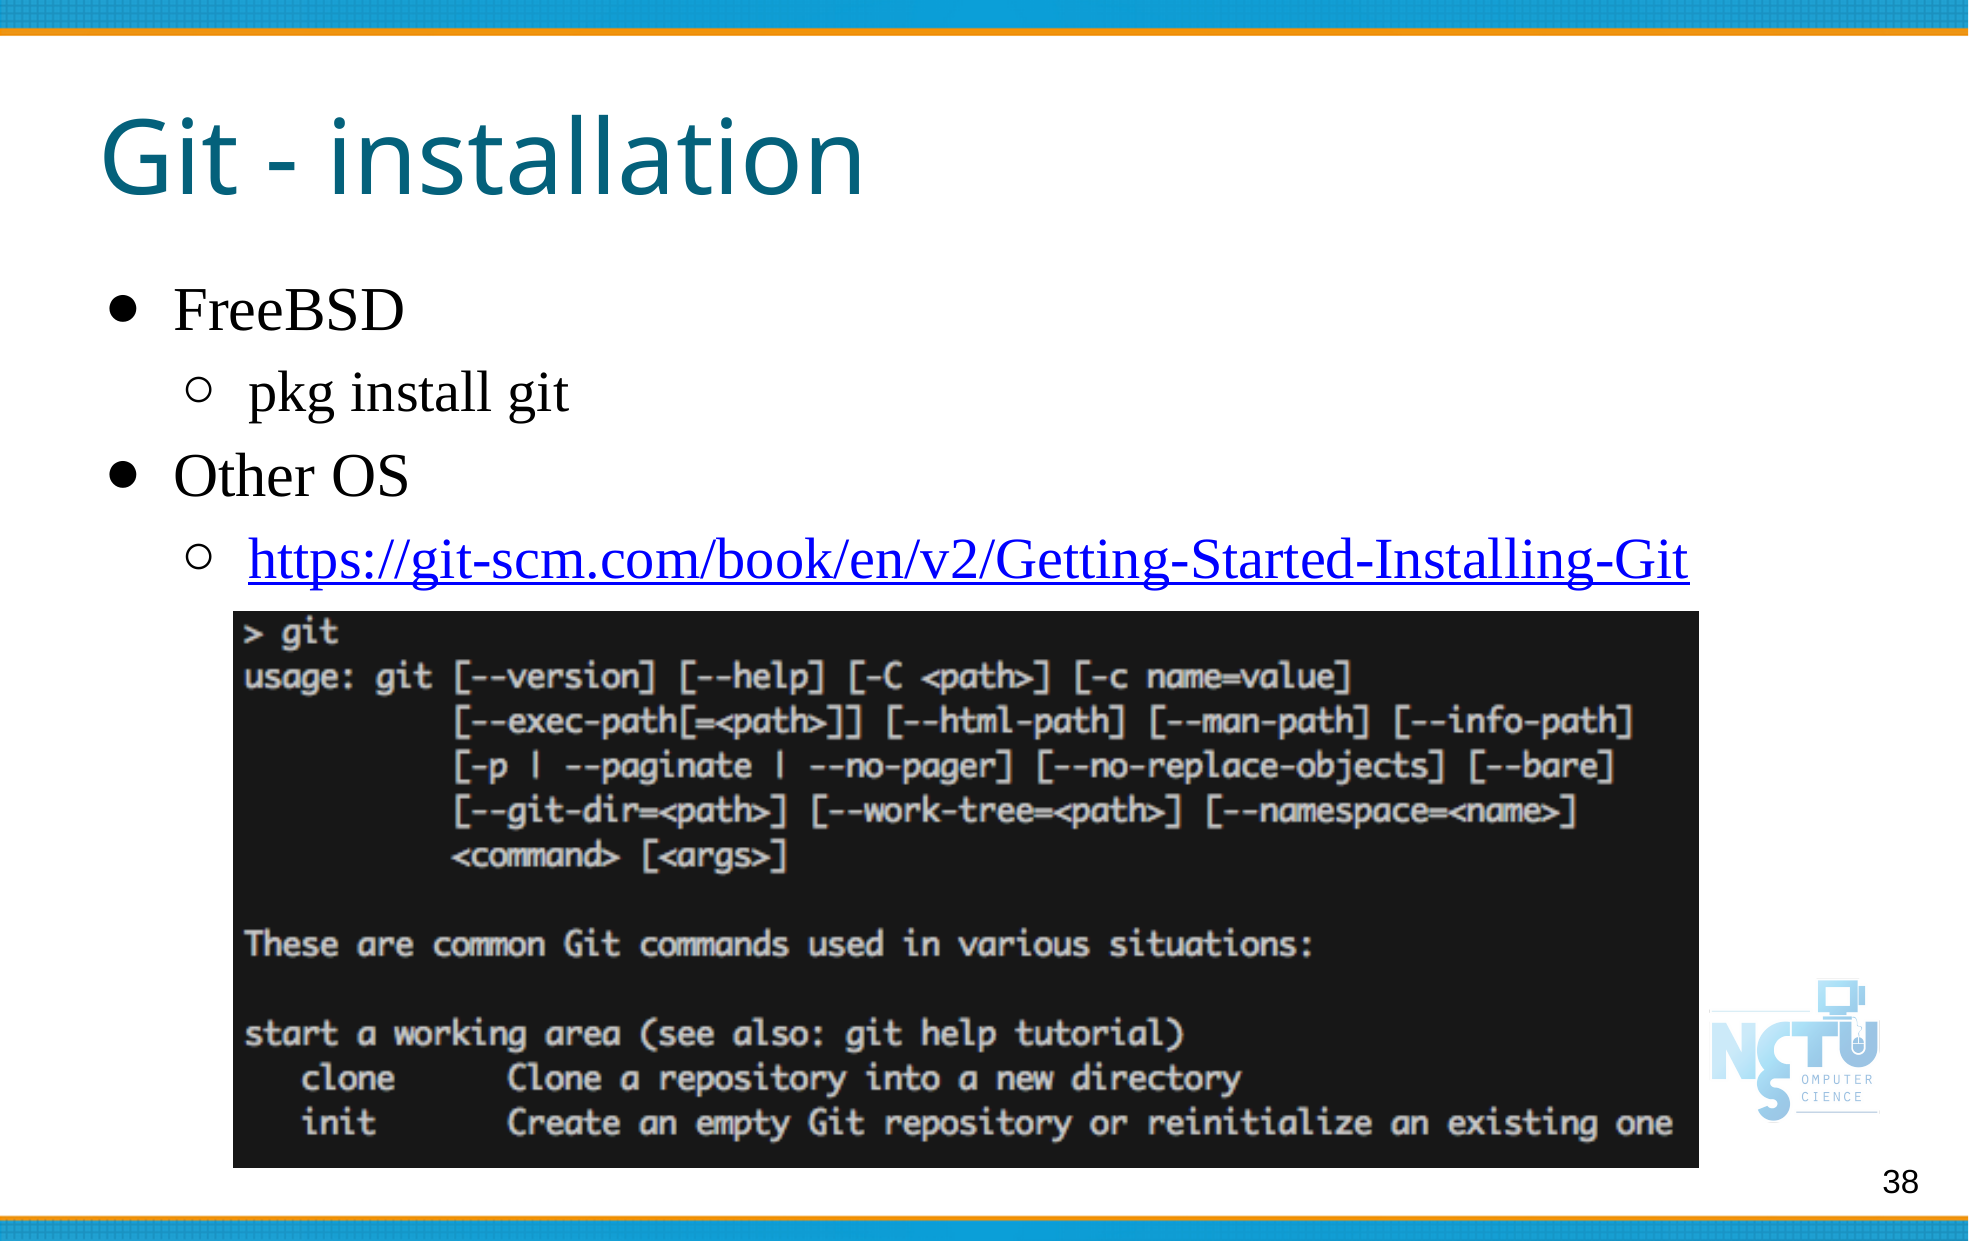

# Git - installation
FreeBSD
pkg install git
Other OS
https://git-scm.com/book/en/v2/Getting-Started-Installing-Git